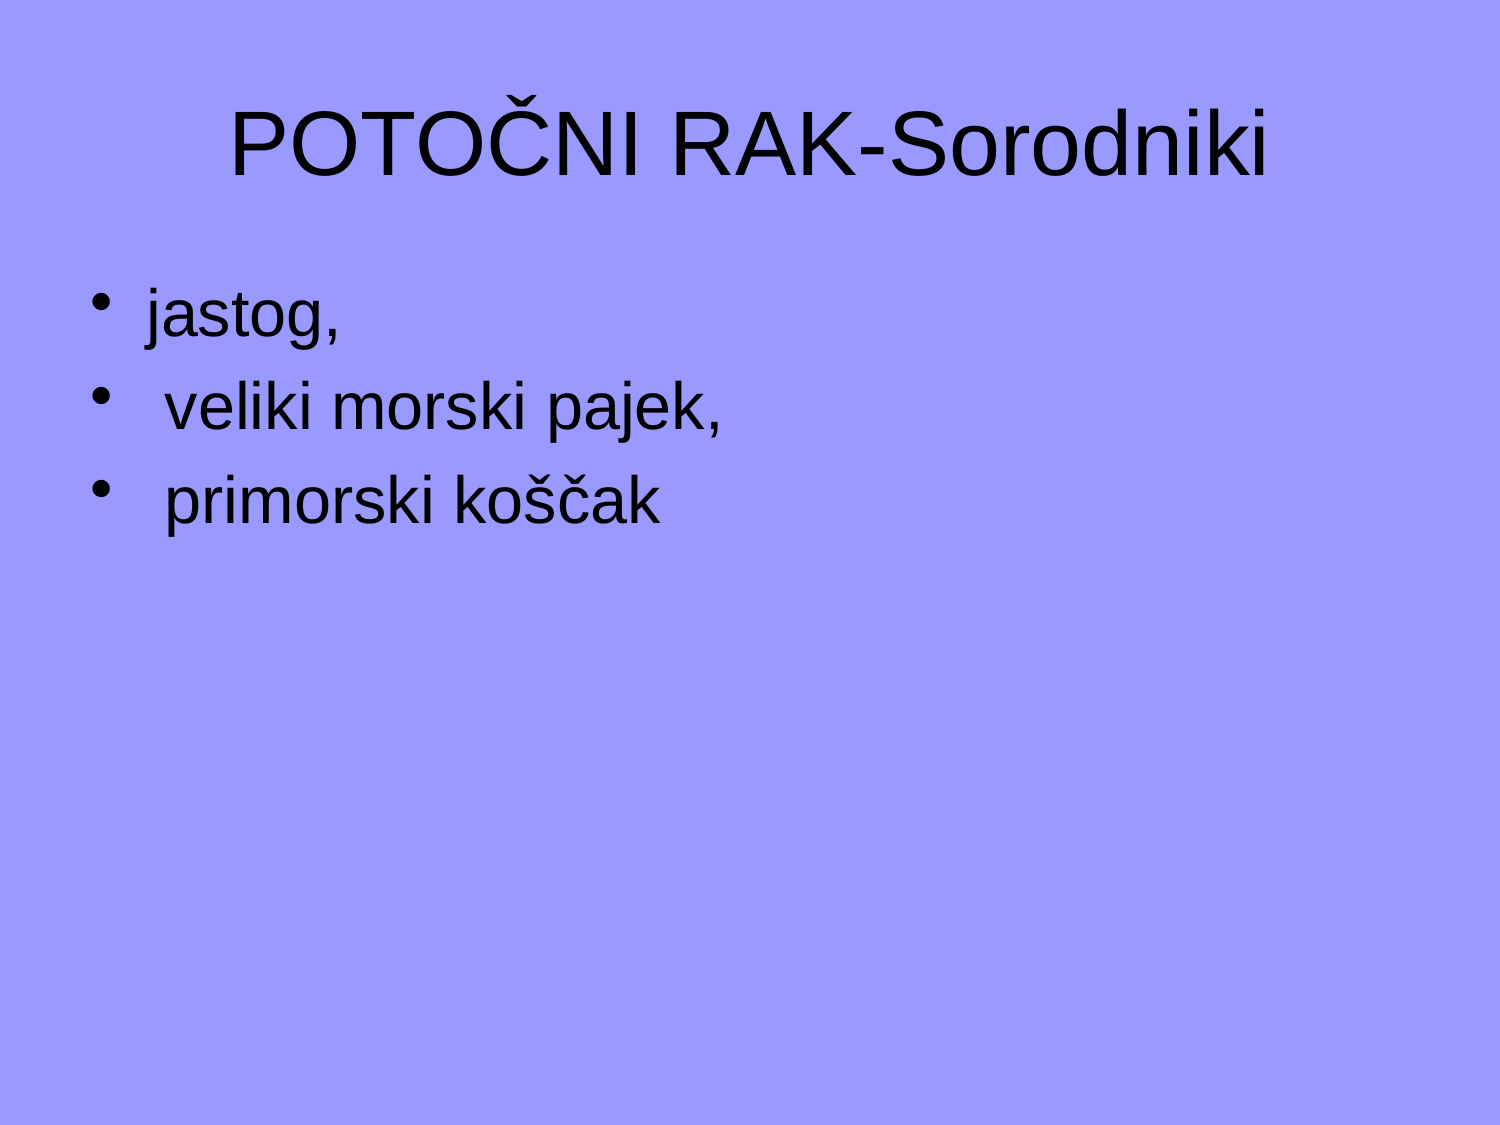

# POTOČNI RAK-Sorodniki
jastog,
 veliki morski pajek,
 primorski koščak